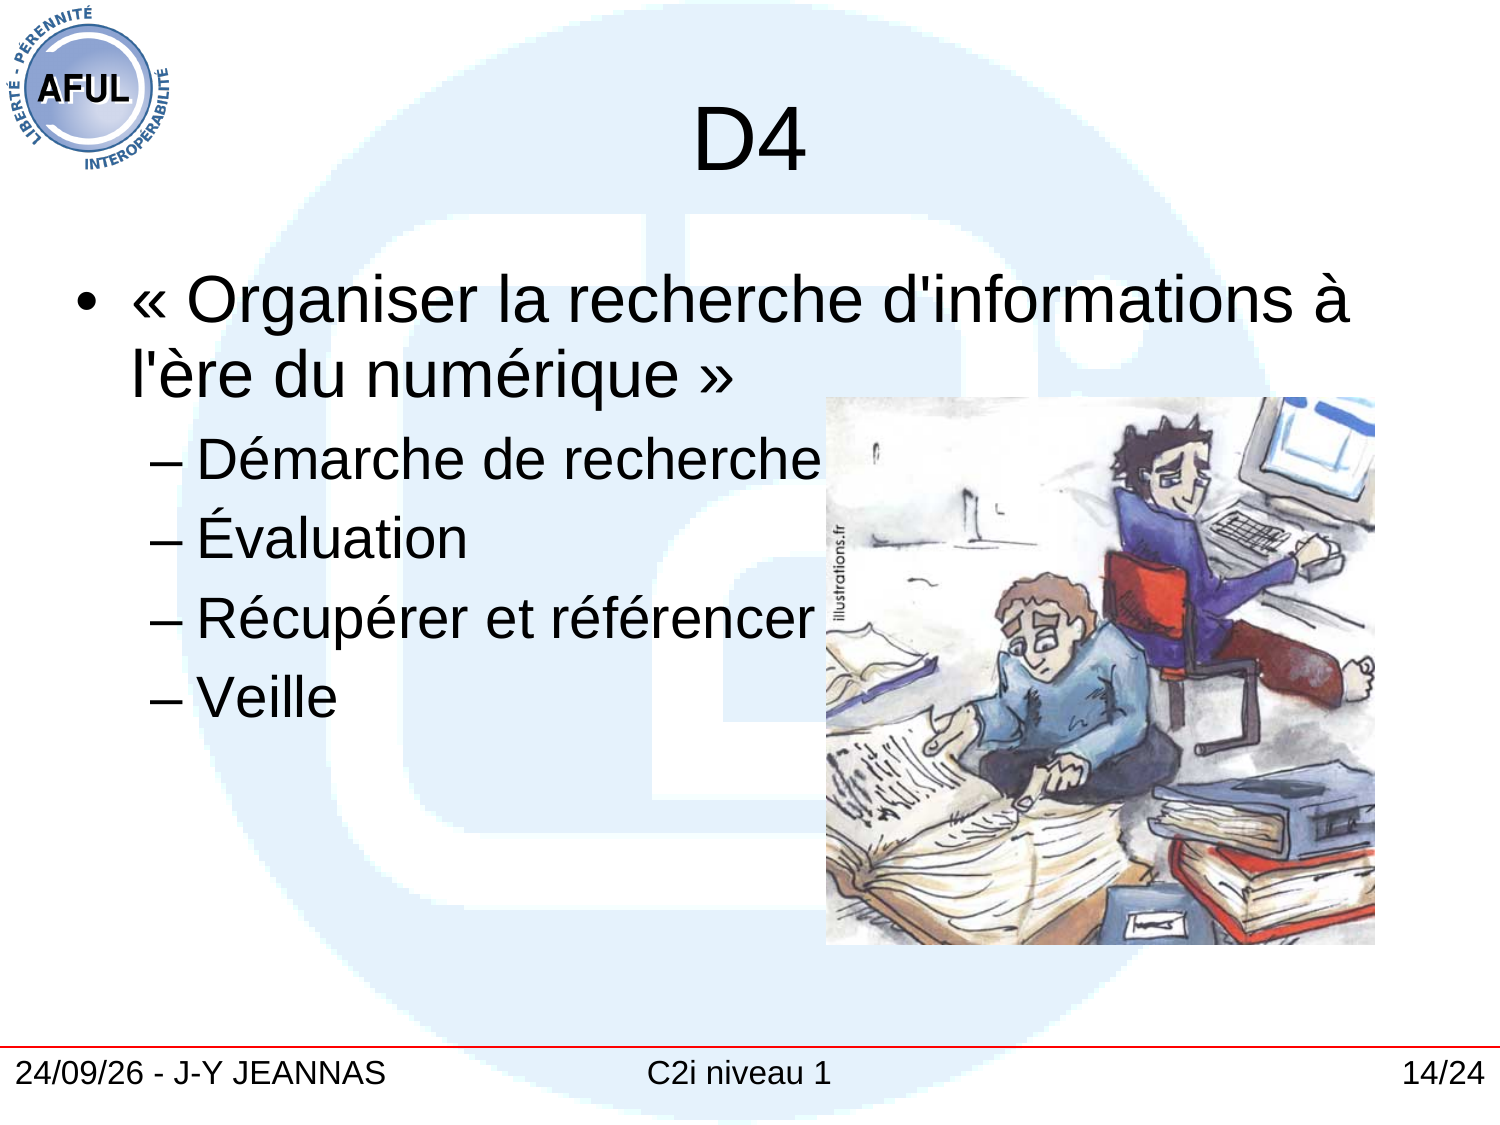

# D4
« Organiser la recherche d'informations à l'ère du numérique »
Démarche de recherche
Évaluation
Récupérer et référencer
Veille
14